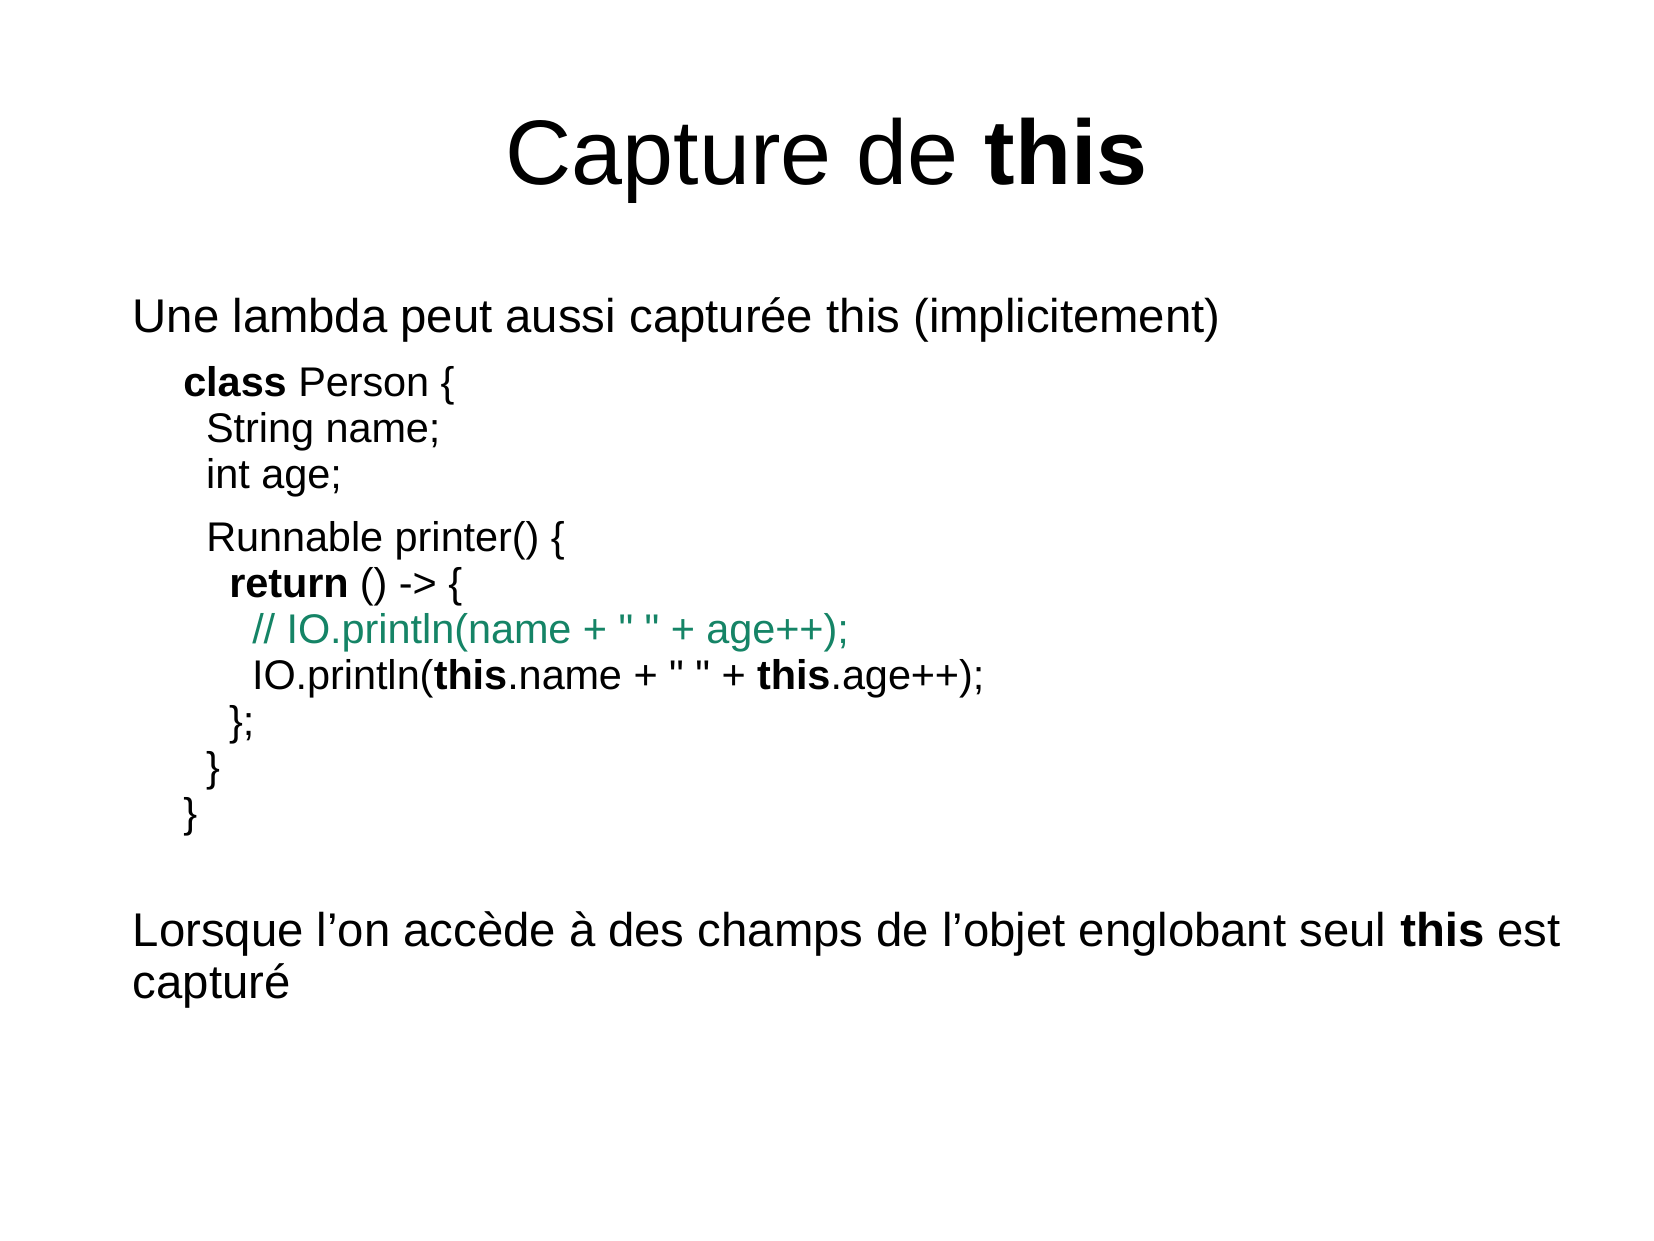

# Capture de this
Une lambda peut aussi capturée this (implicitement)
class Person {
 String name;
 int age;
 Runnable printer() {
 return () -> {
 // IO.println(name + " " + age++);
 IO.println(this.name + " " + this.age++);
 };
 }
}
Lorsque l’on accède à des champs de l’objet englobant seul this est capturé